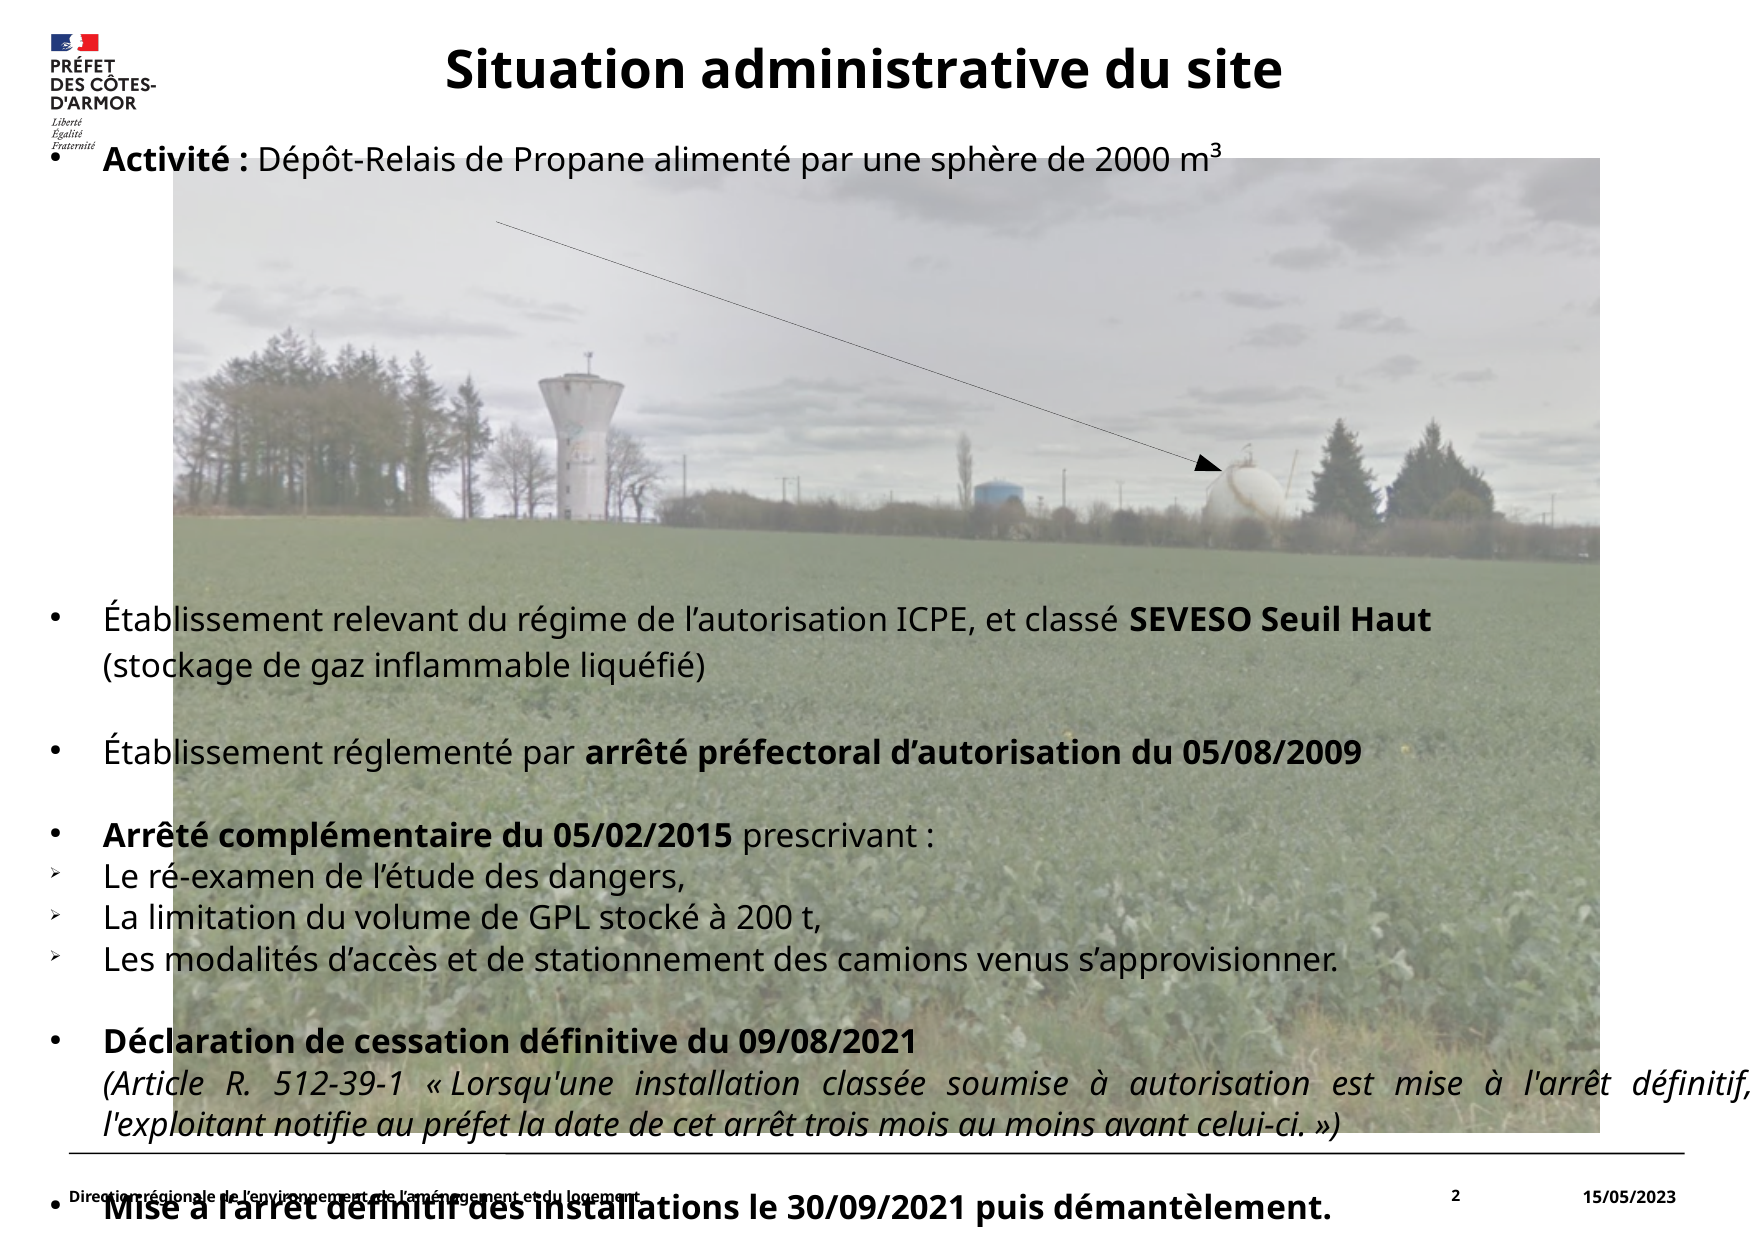

# Situation administrative du site
Activité : Dépôt-Relais de Propane alimenté par une sphère de 2000 m³
Établissement relevant du régime de l’autorisation ICPE, et classé SEVESO Seuil Haut
(stockage de gaz inflammable liquéfié)
Établissement réglementé par arrêté préfectoral d’autorisation du 05/08/2009
Arrêté complémentaire du 05/02/2015 prescrivant :
Le ré-examen de l’étude des dangers,
La limitation du volume de GPL stocké à 200 t,
Les modalités d’accès et de stationnement des camions venus s’approvisionner.
Déclaration de cessation définitive du 09/08/2021
(Article R. 512-39-1 « Lorsqu'une installation classée soumise à autorisation est mise à l'arrêt définitif, l'exploitant notifie au préfet la date de cet arrêt trois mois au moins avant celui-ci. »)
Mise à l’arrêt définitif des installations le 30/09/2021 puis démantèlement.
Direction régionale de l’environnement, de l’aménagement et du logement de Bretagne
2